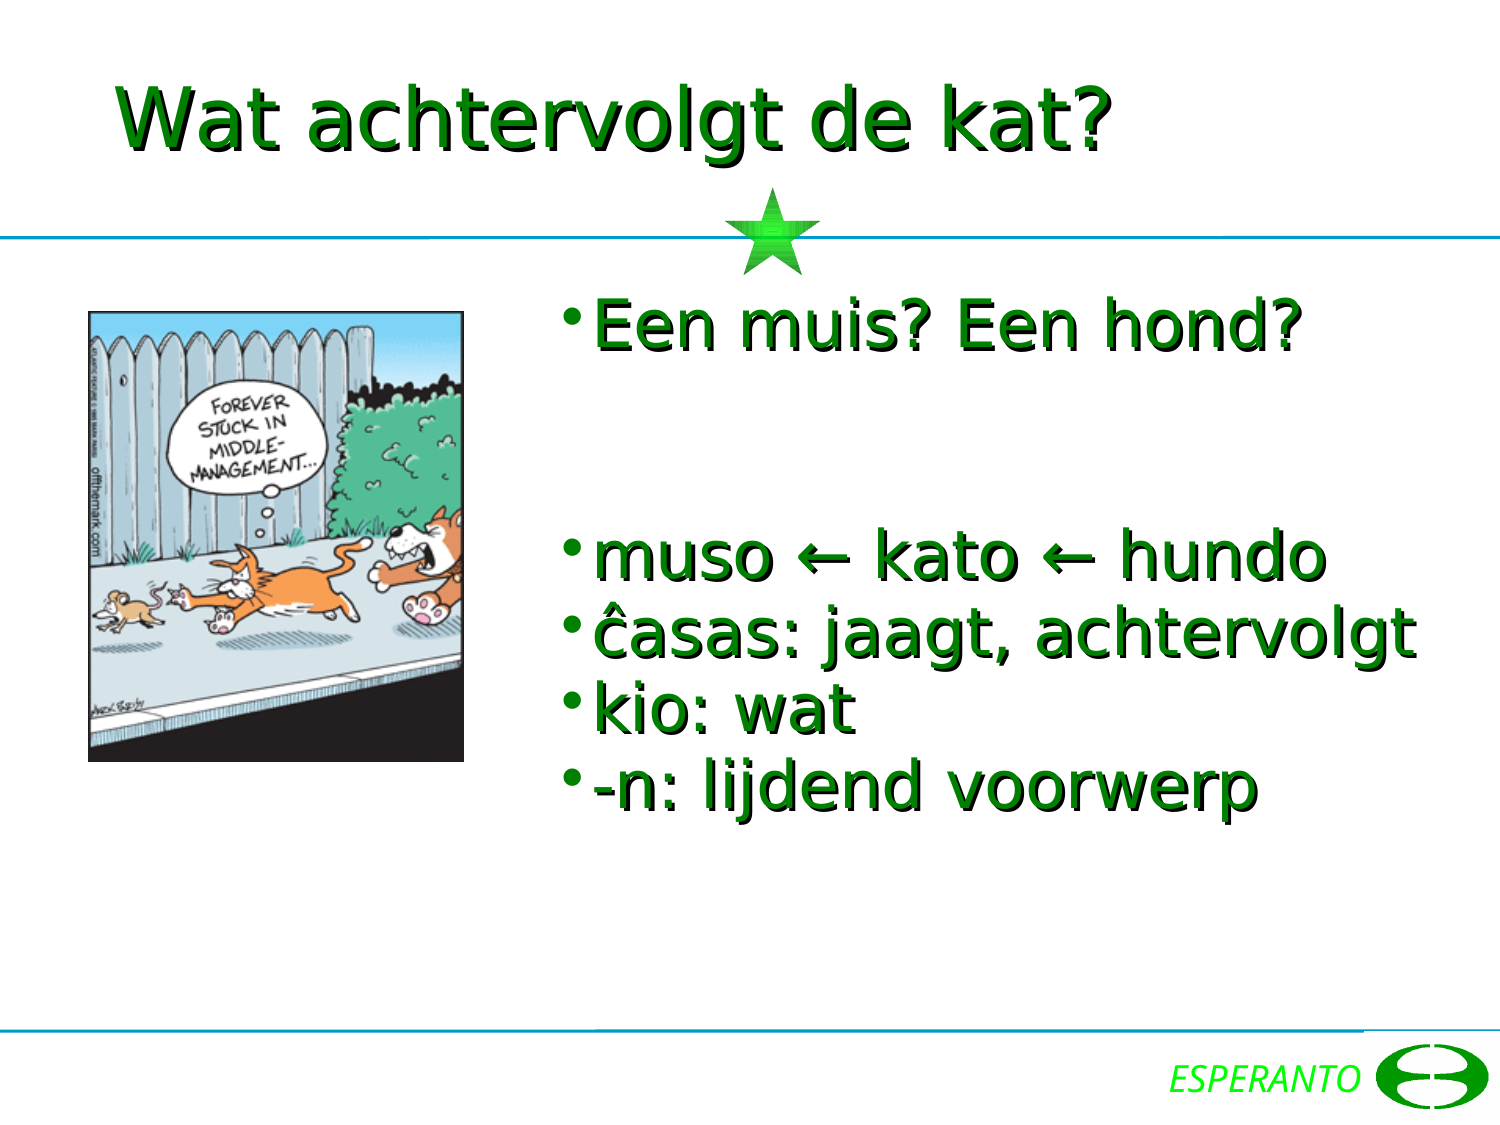

# Wat achtervolgt de kat?
Een muis? Een hond?
muso ← kato ← hundo
ĉasas: jaagt, achtervolgt
kio: wat
-n: lijdend voorwerp